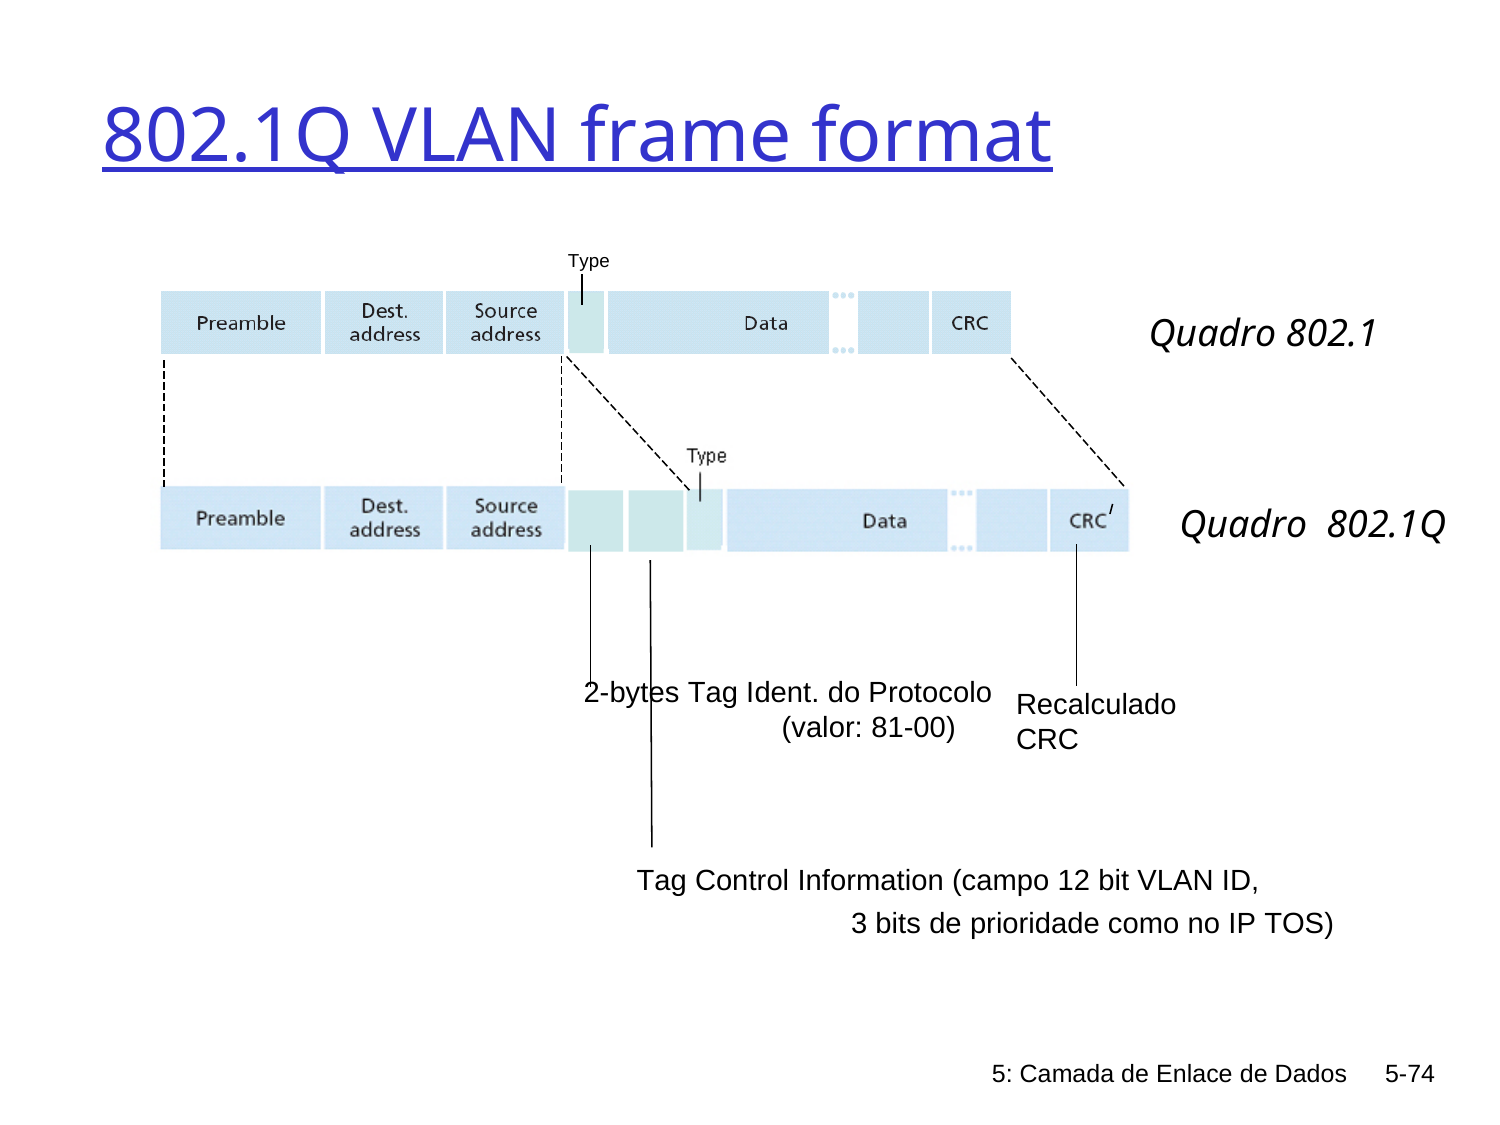

802.1Q VLAN frame format
Type
Quadro 802.1
Quadro 802.1Q
2-bytes Tag Ident. do Protocolo
 (valor: 81-00)
Recalculado
CRC
Tag Control Information (campo 12 bit VLAN ID,
 3 bits de prioridade como no IP TOS)
5: Camada de Enlace de Dados